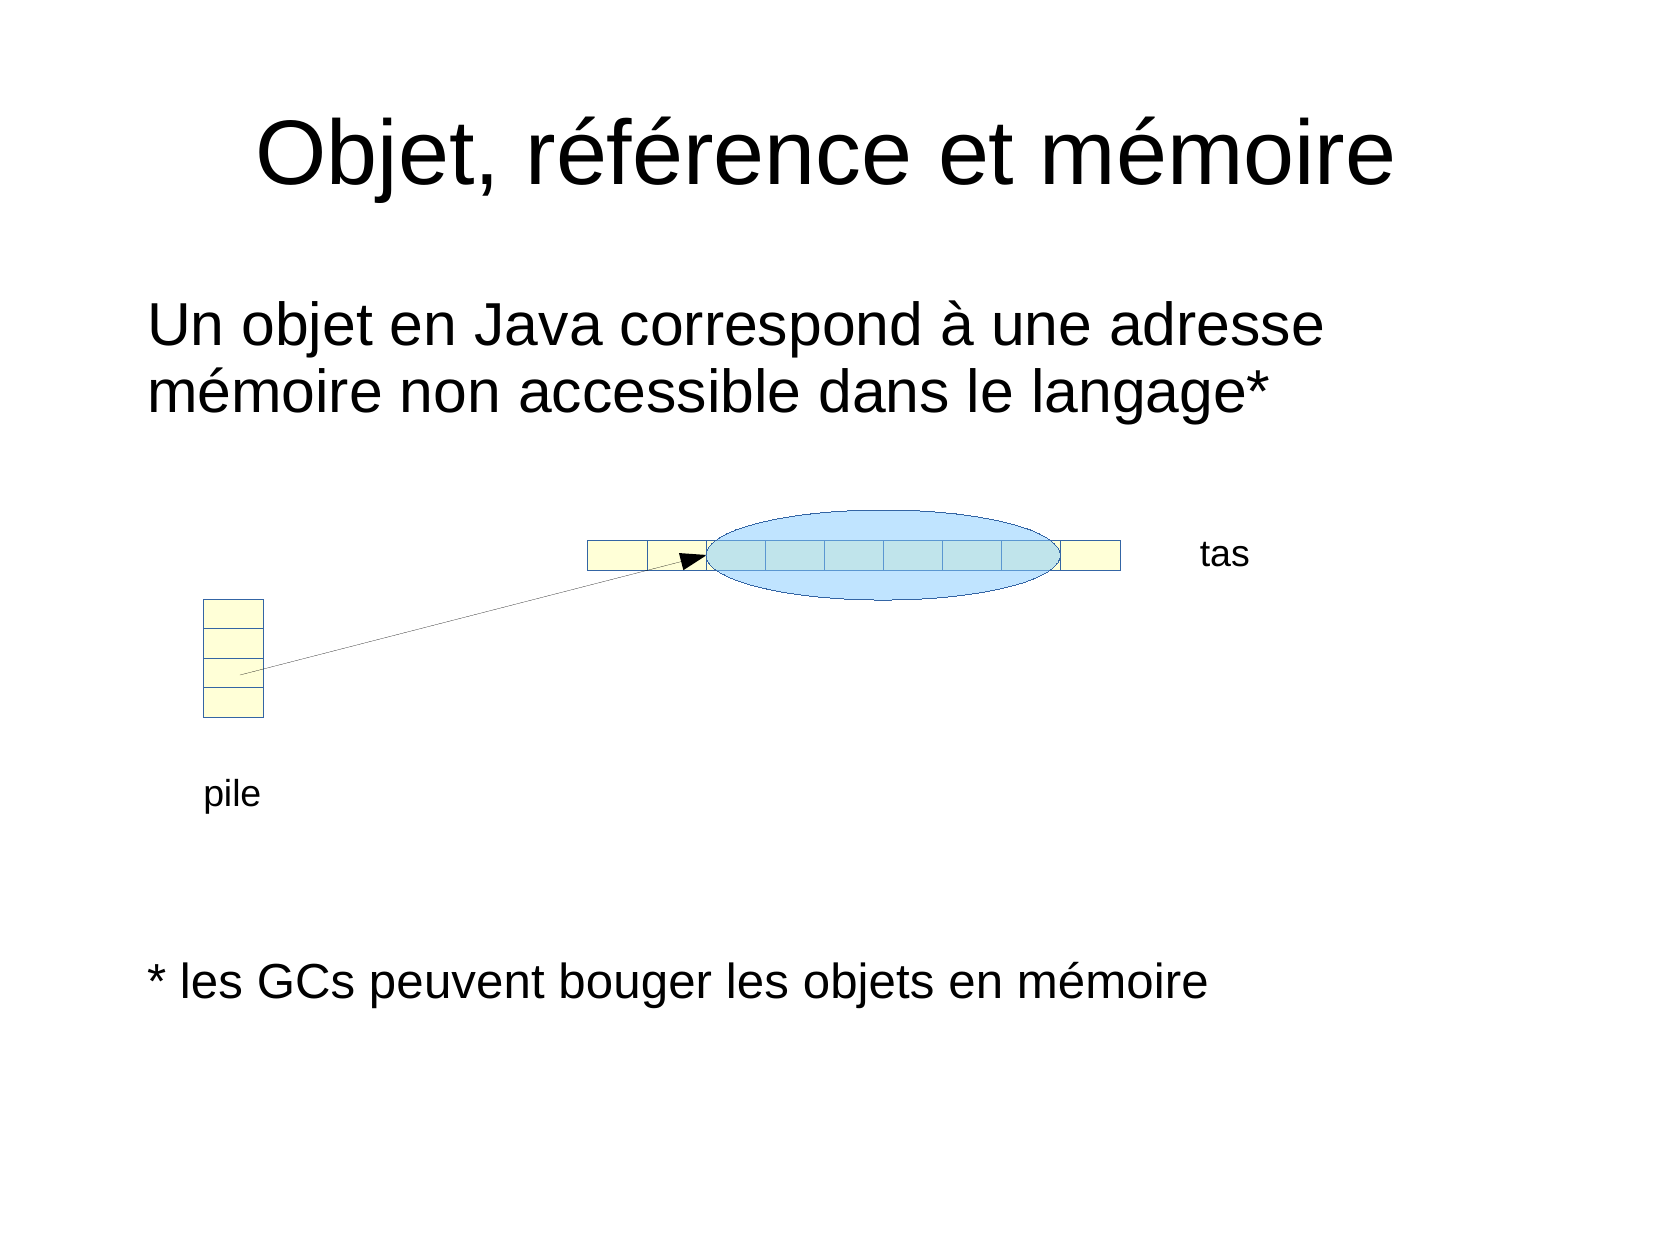

# Objet, référence et mémoire
Un objet en Java correspond à une adresse mémoire non accessible dans le langage*
* les GCs peuvent bouger les objets en mémoire
tas
pile